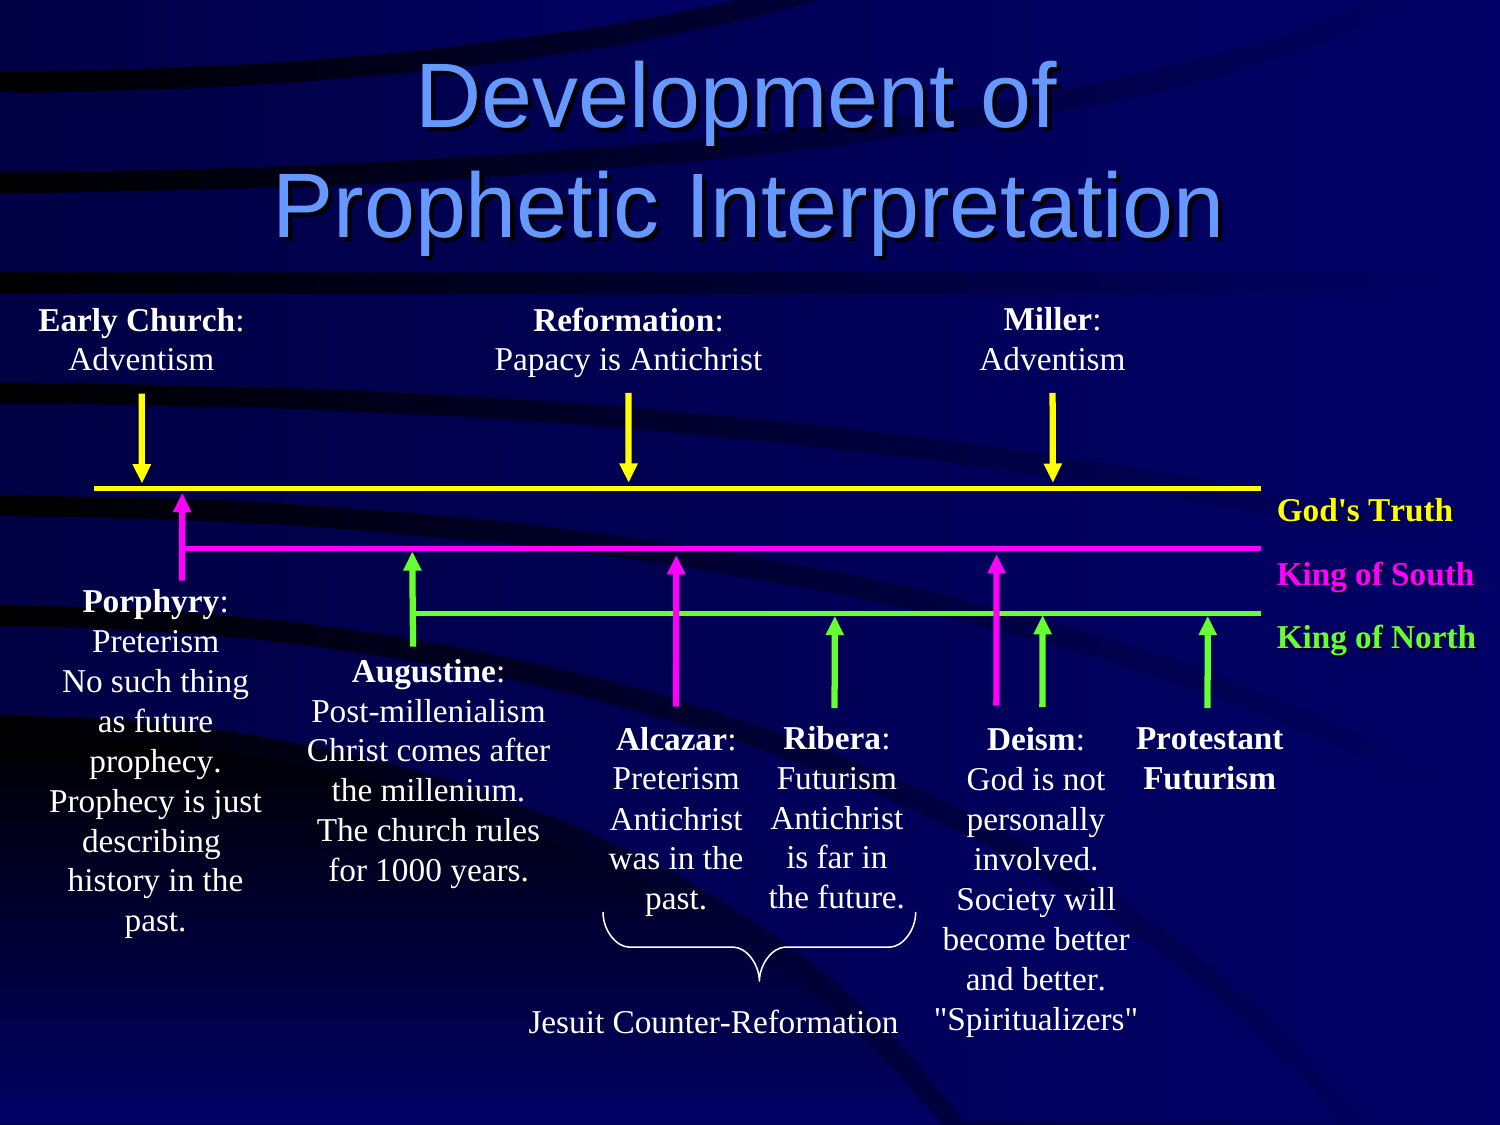

# Development of Prophetic Interpretation
Miller:
Adventism
Early Church:
Adventism
Reformation:
Papacy is Antichrist
God's Truth
King of South
King of North
Deism:
God is not
personally
involved.
Society will
become better
and better.
"Spiritualizers"
Alcazar:
Preterism
Antichrist
was in the
past.
Porphyry:
Preterism
No such thing
as future
prophecy.
Prophecy is just
describing
history in the
past.
Ribera:
Futurism
Antichrist
is far in
the future.
Protestant
Futurism
Augustine:
Post-millenialism
Christ comes after
the millenium.
The church rules
for 1000 years.
Jesuit Counter-Reformation